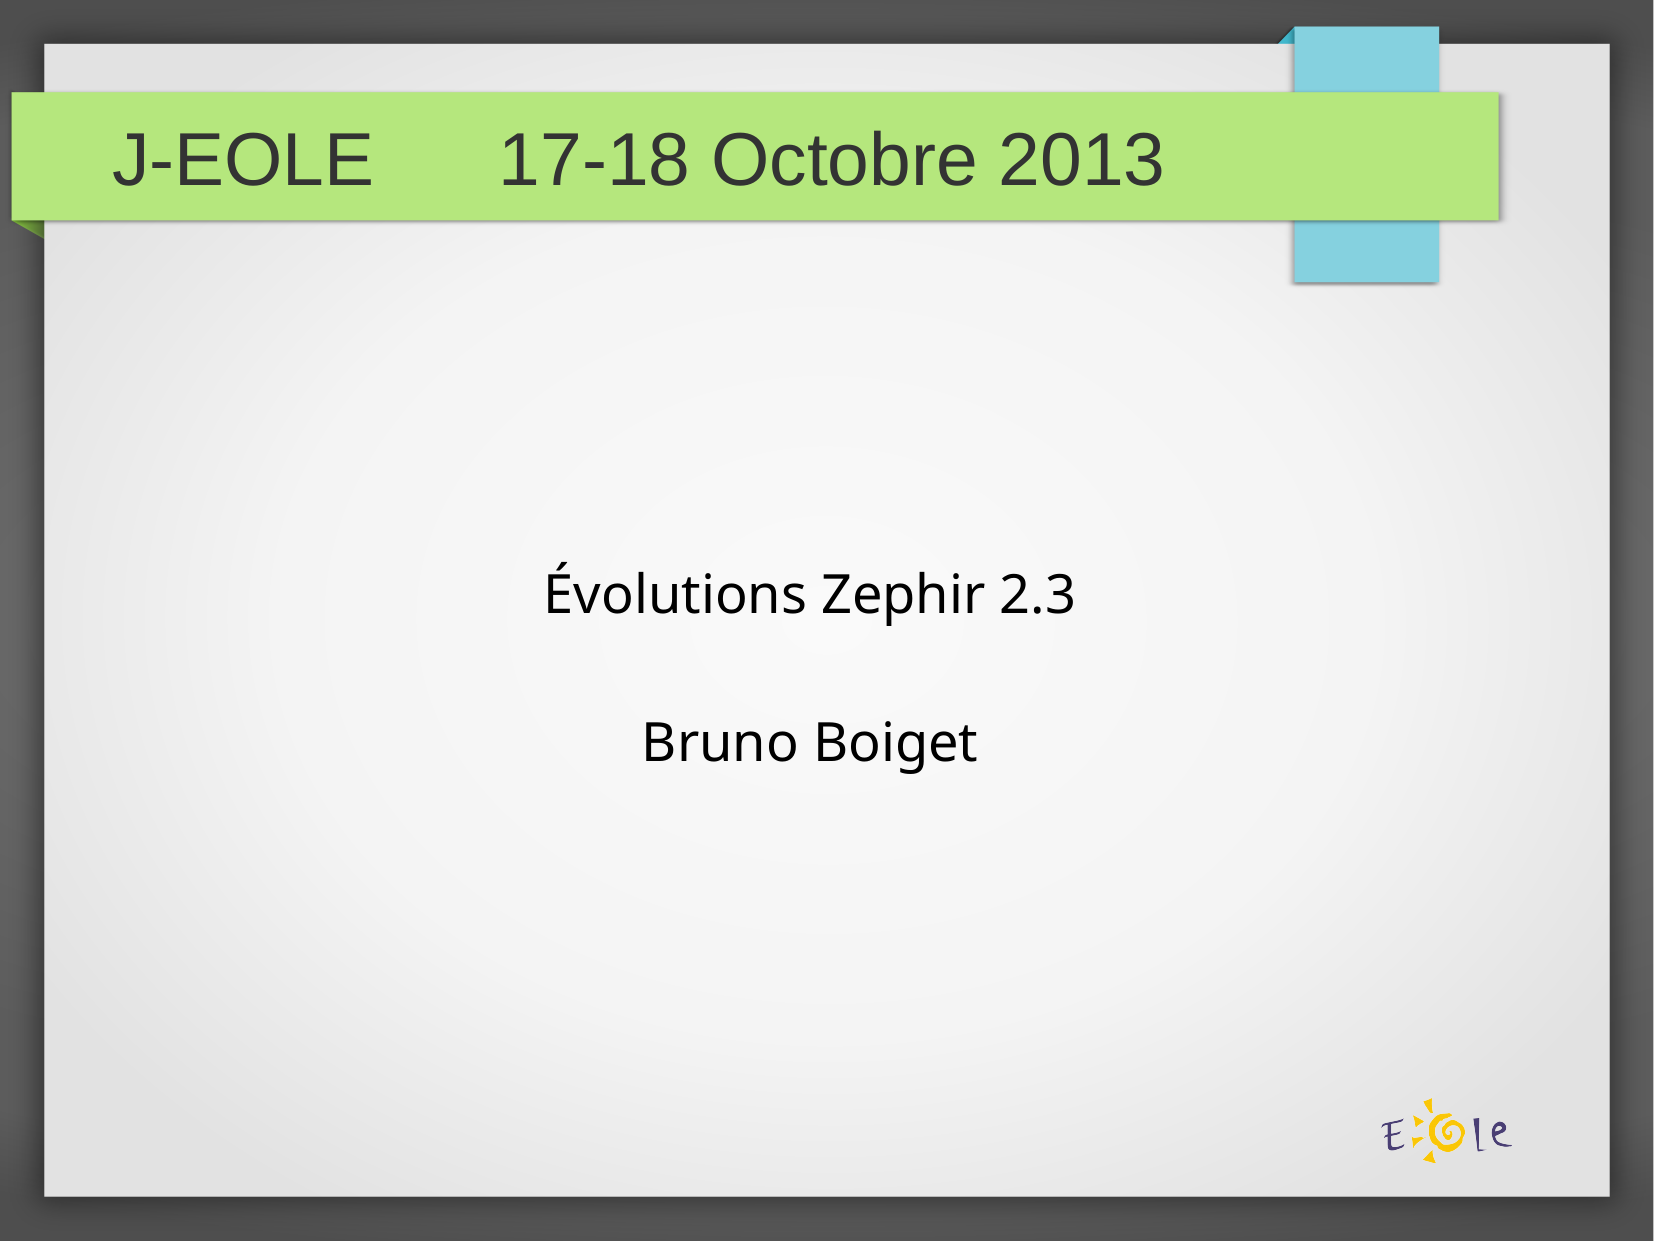

# J-EOLE 17-18 Octobre 2013
Évolutions Zephir 2.3
Bruno Boiget